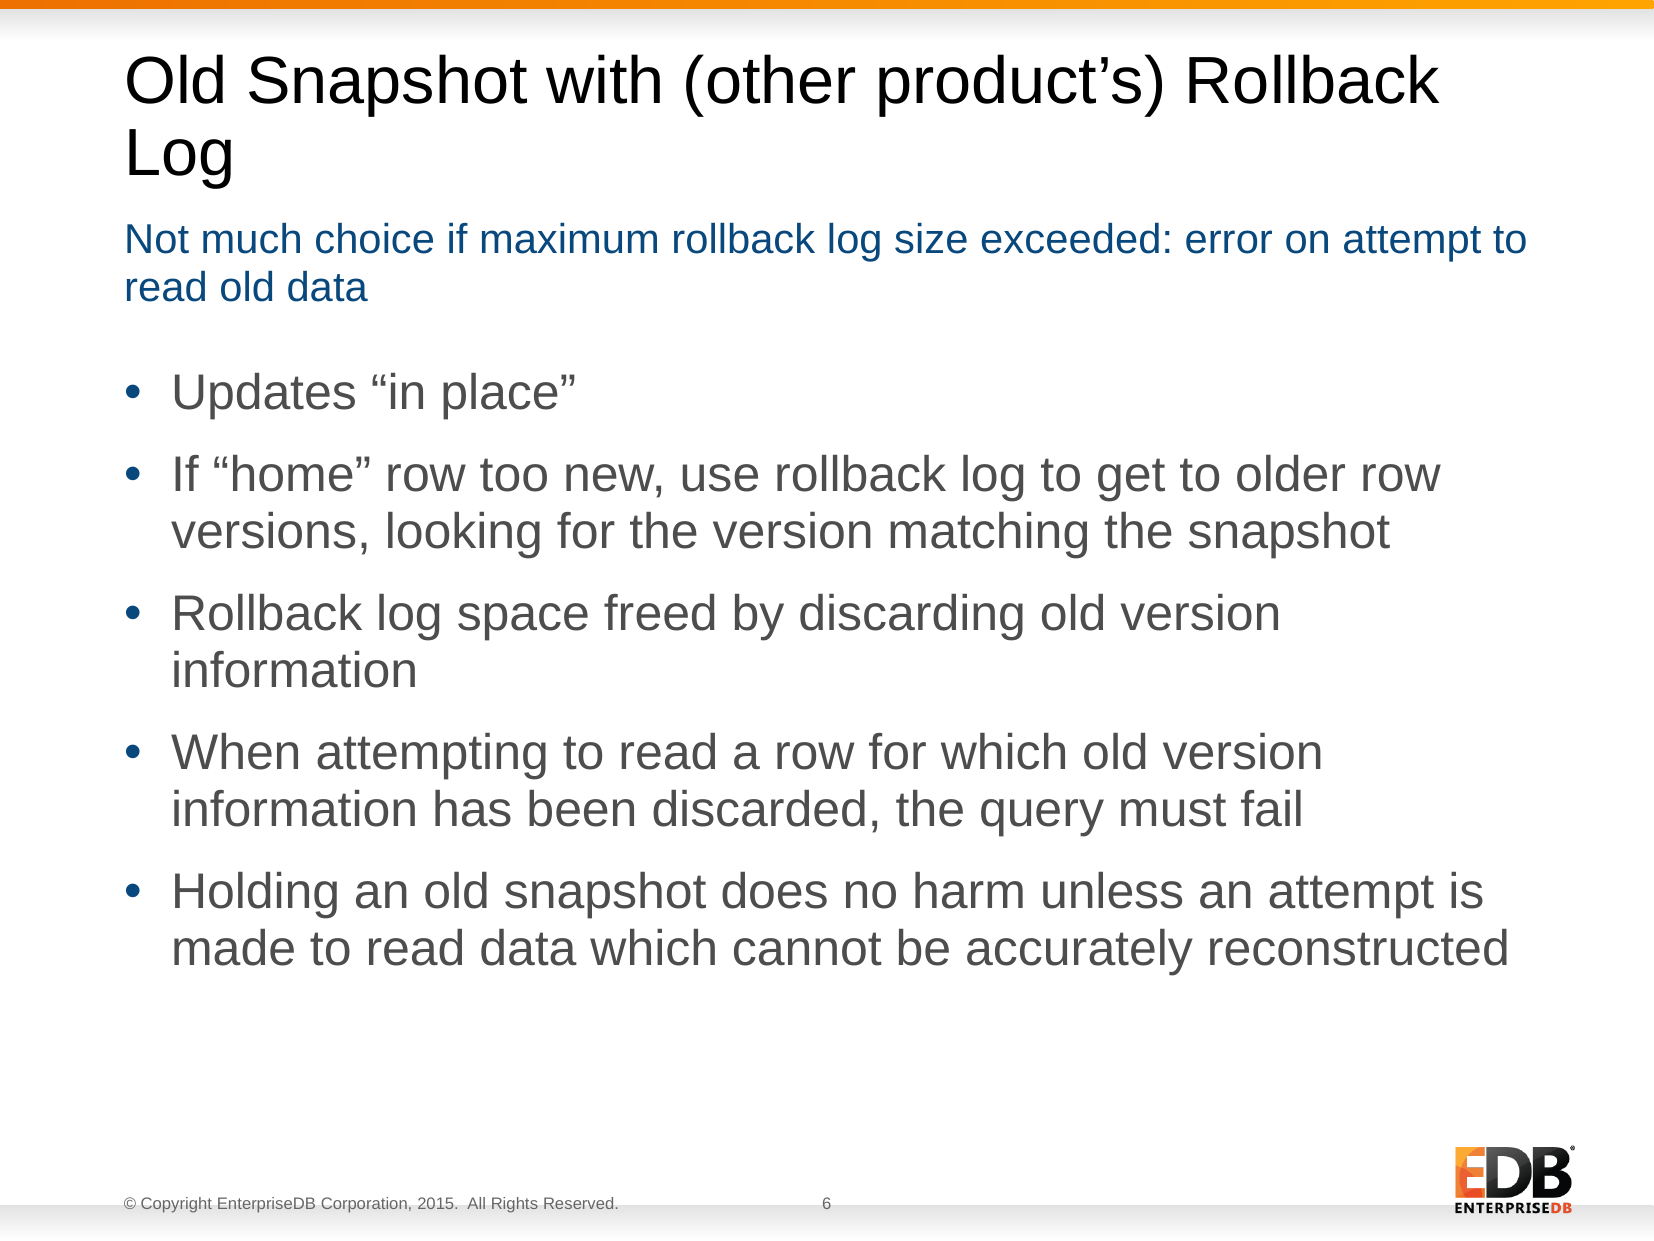

Old Snapshot with (other product’s) Rollback Log
# Not much choice if maximum rollback log size exceeded: error on attempt to read old data
Updates “in place”
If “home” row too new, use rollback log to get to older row versions, looking for the version matching the snapshot
Rollback log space freed by discarding old version information
When attempting to read a row for which old version information has been discarded, the query must fail
Holding an old snapshot does no harm unless an attempt is made to read data which cannot be accurately reconstructed